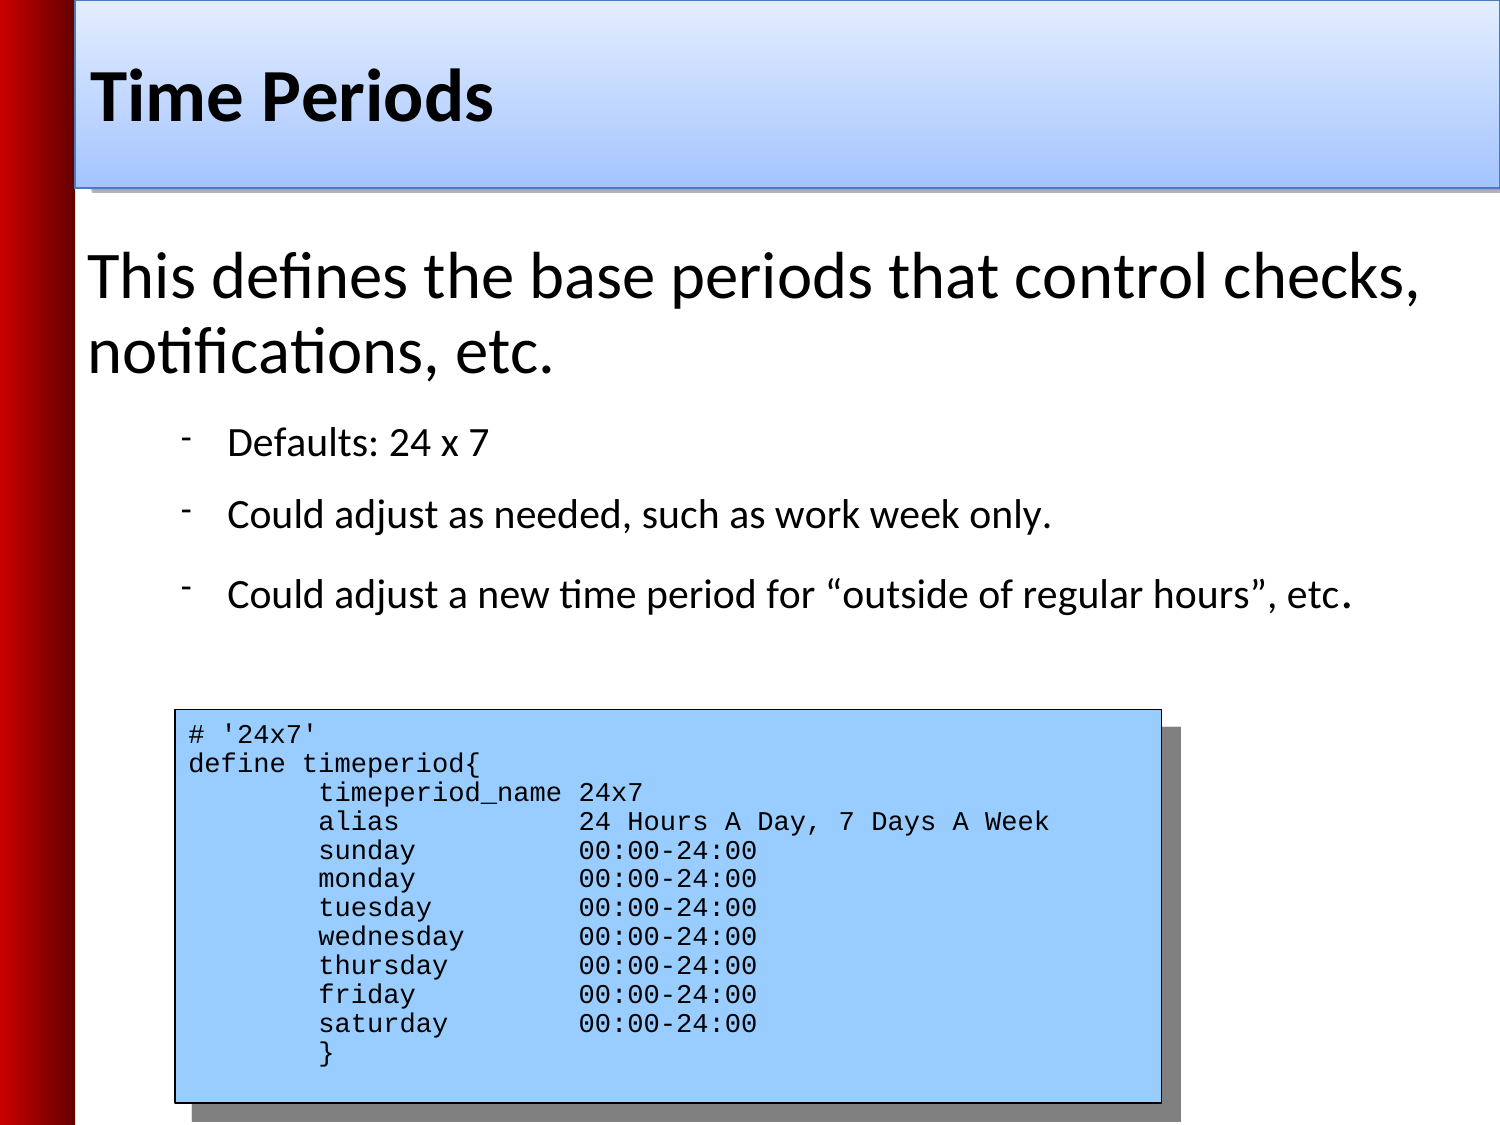

Time Periods
This defines the base periods that control checks, notifications, etc.
Defaults: 24 x 7
Could adjust as needed, such as work week only.
Could adjust a new time period for “outside of regular hours”, etc.
# '24x7'
define timeperiod{
 timeperiod_name 24x7
 alias 24 Hours A Day, 7 Days A Week
 sunday 00:00-24:00
 monday 00:00-24:00
 tuesday 00:00-24:00
 wednesday 00:00-24:00
 thursday 00:00-24:00
 friday 00:00-24:00
 saturday 00:00-24:00
 }